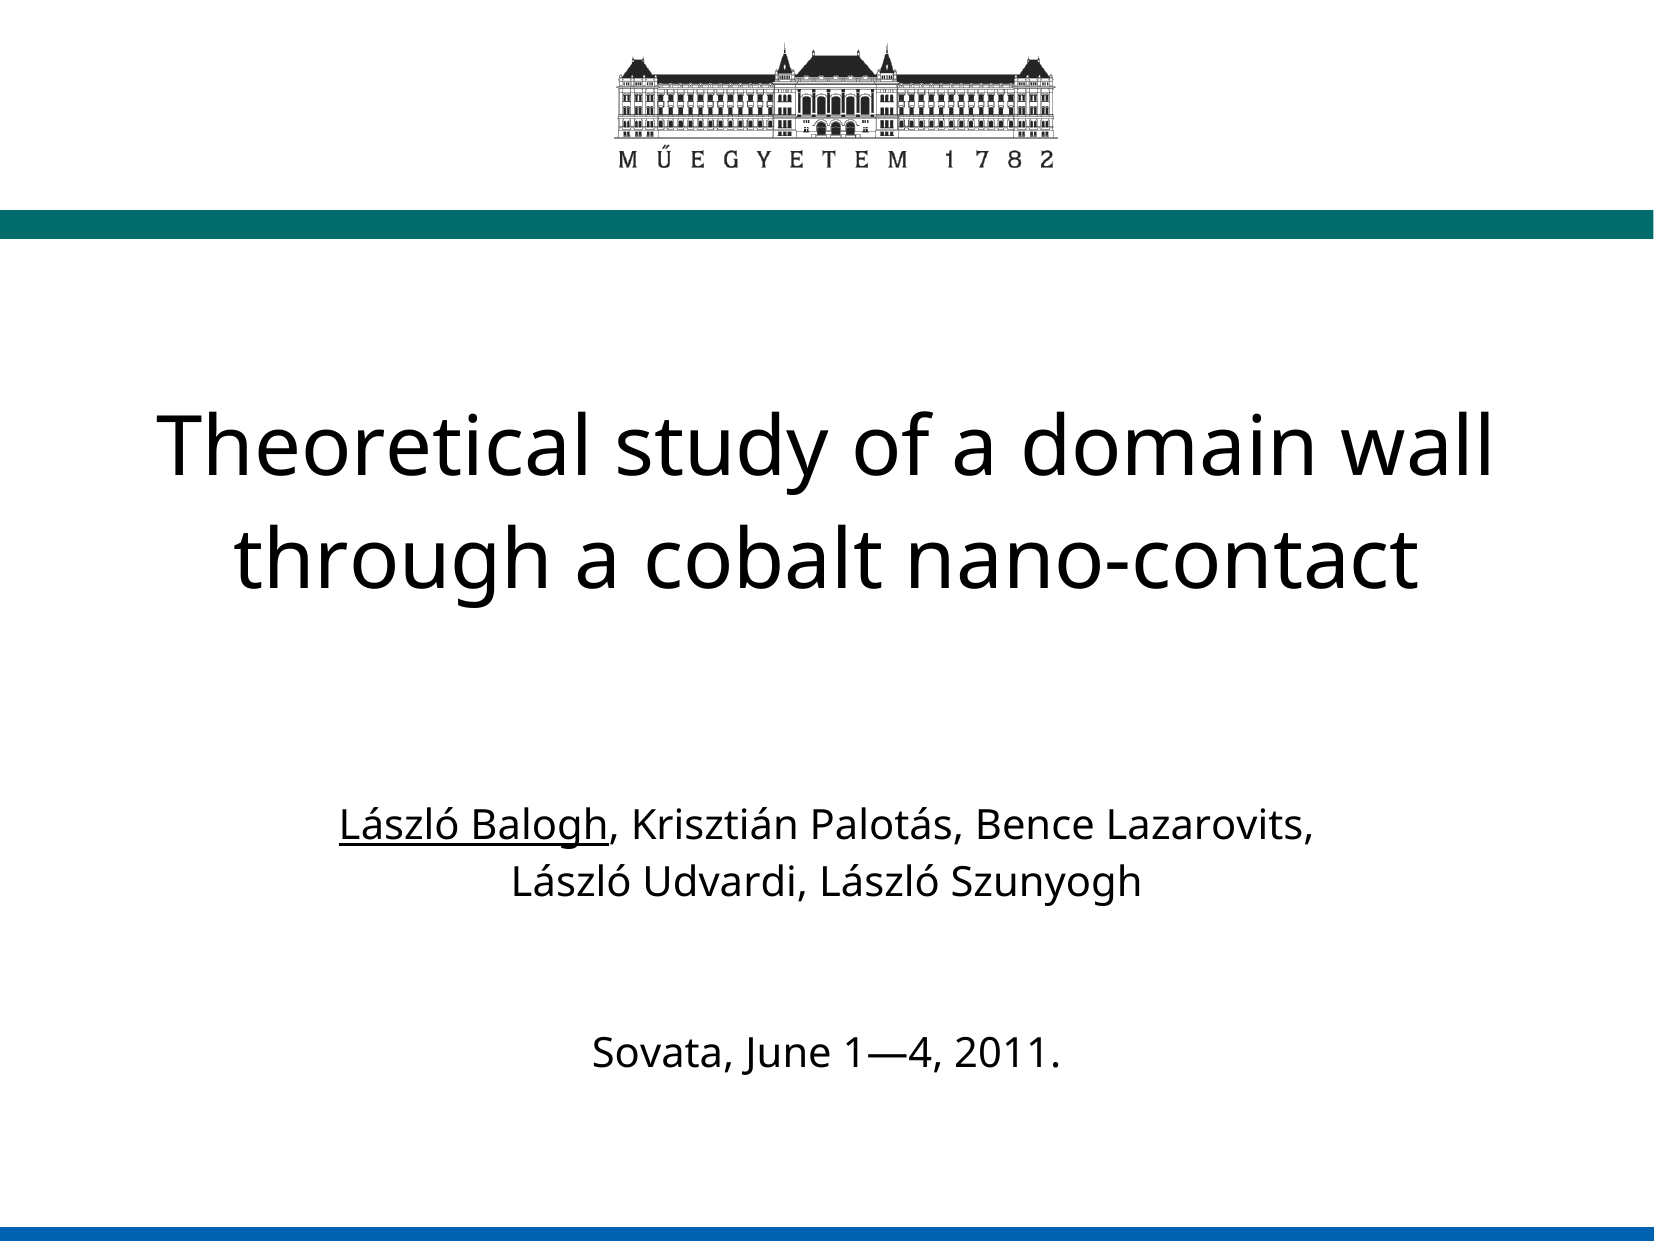

# Theoretical study of a domain wall through a cobalt nano-contact
László Balogh, Krisztián Palotás, Bence Lazarovits,
László Udvardi, László Szunyogh
Sovata, June 1―4, 2011.